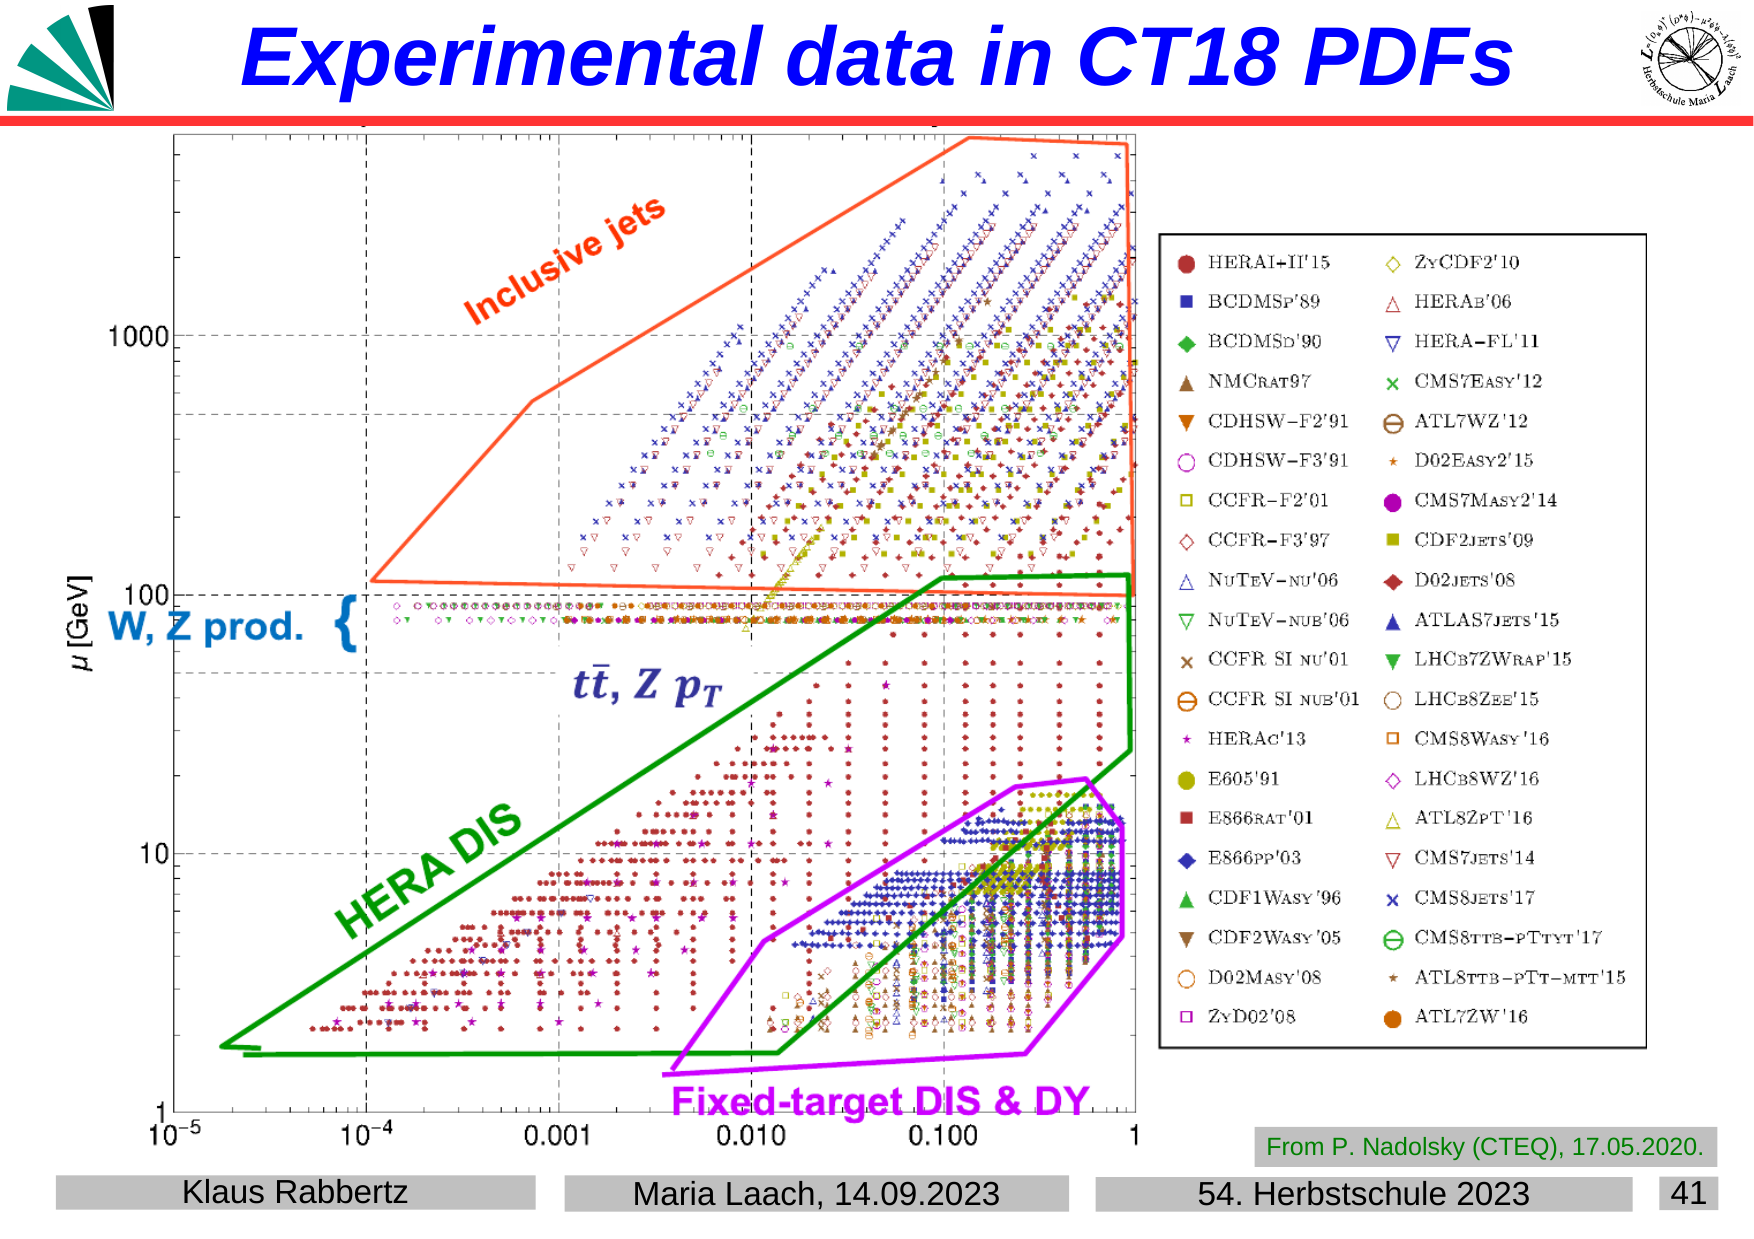

# Experimental data in CT18 PDFs
From P. Nadolsky (CTEQ), 17.05.2020.